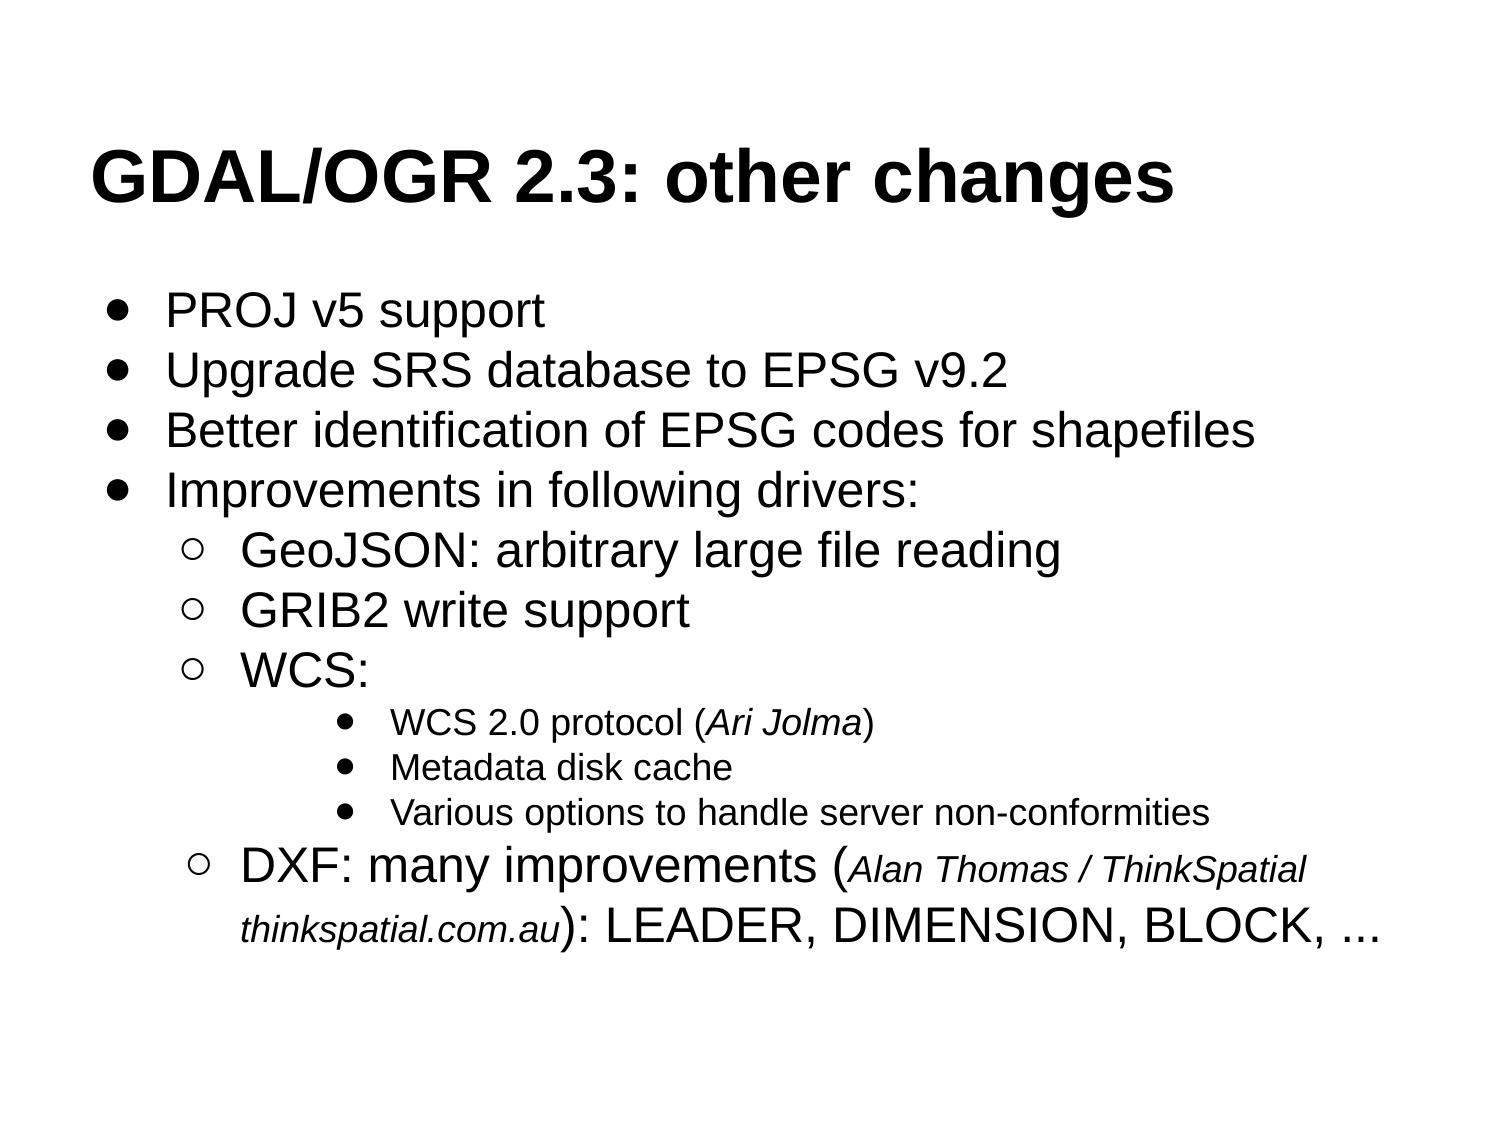

# GDAL/OGR 2.3: other changes
PROJ v5 support
Upgrade SRS database to EPSG v9.2
Better identification of EPSG codes for shapefiles
Improvements in following drivers:
GeoJSON: arbitrary large file reading
GRIB2 write support
WCS:
WCS 2.0 protocol (Ari Jolma)
Metadata disk cache
Various options to handle server non-conformities
DXF: many improvements (Alan Thomas / ThinkSpatial thinkspatial.com.au): LEADER, DIMENSION, BLOCK, ...